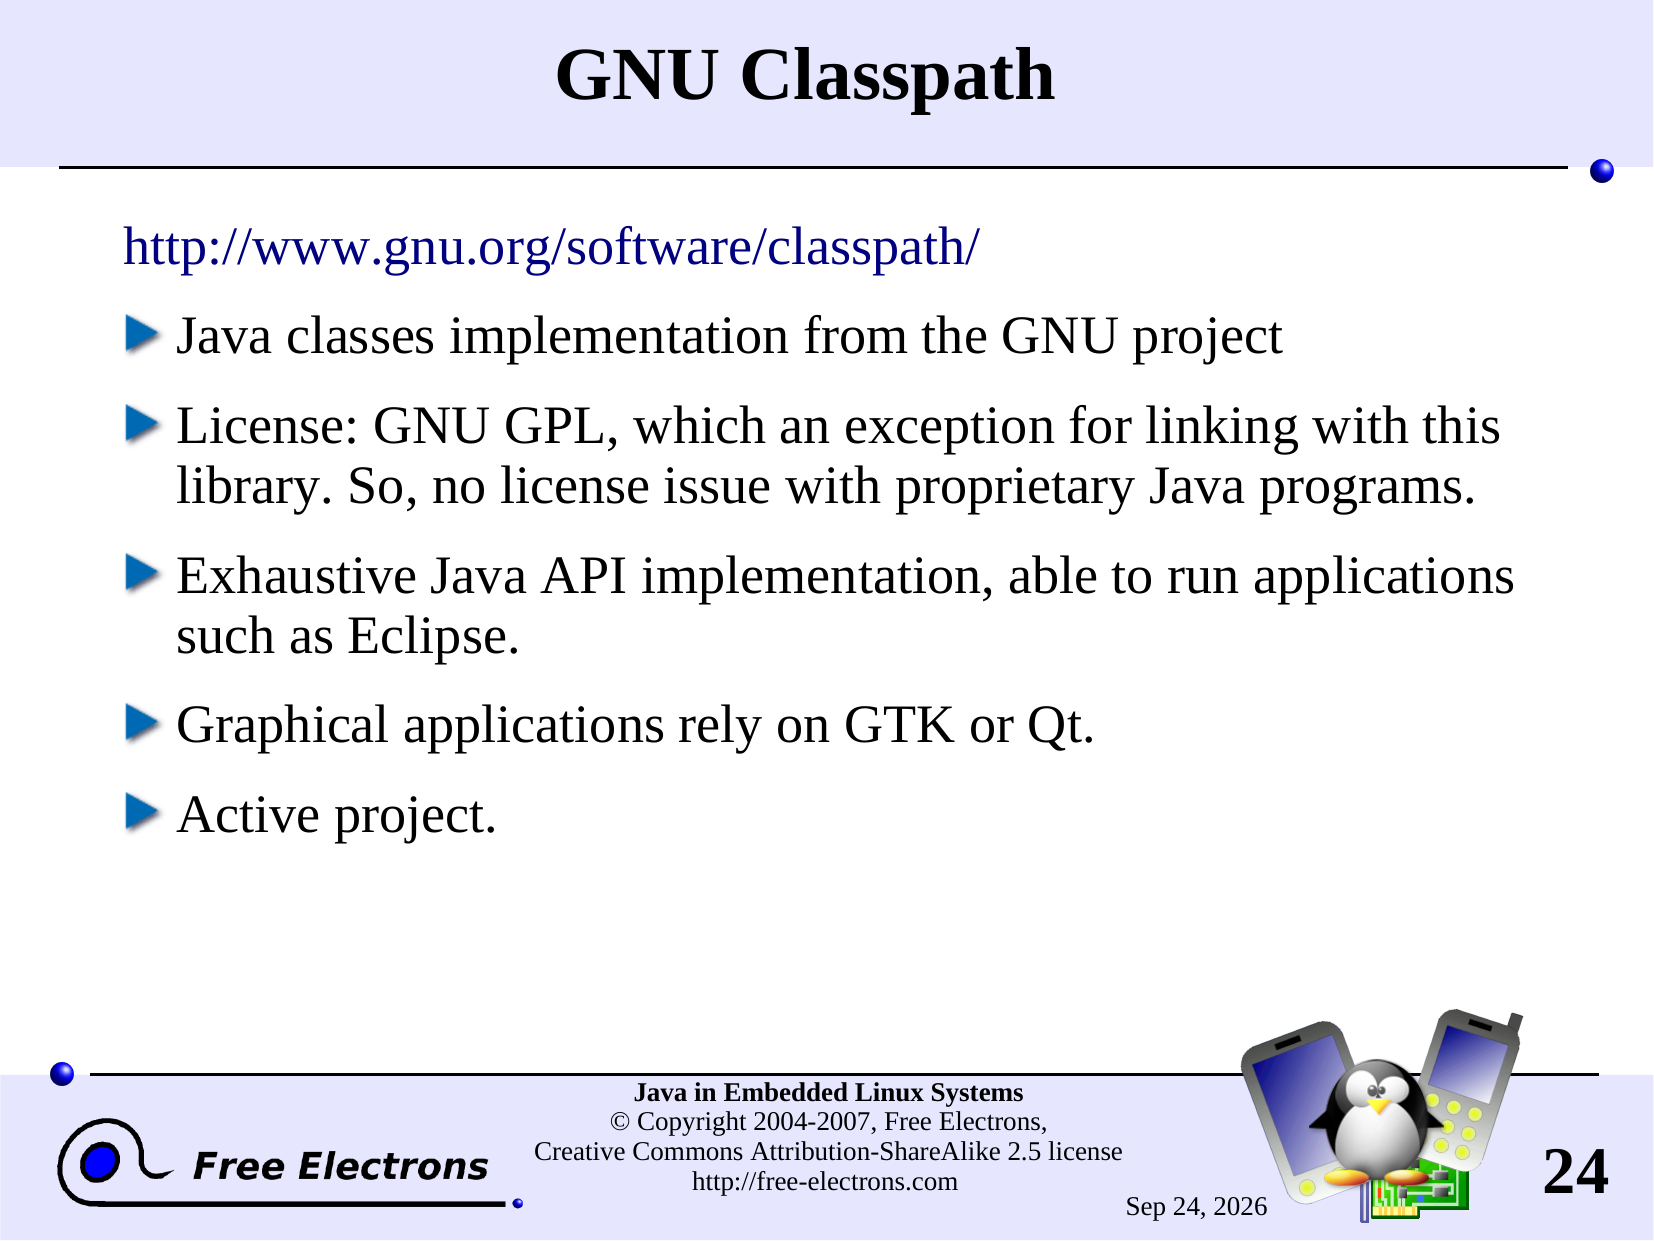

# GNU Classpath
http://www.gnu.org/software/classpath/
Java classes implementation from the GNU project
License: GNU GPL, which an exception for linking with this library. So, no license issue with proprietary Java programs.
Exhaustive Java API implementation, able to run applications such as Eclipse.
Graphical applications rely on GTK or Qt.
Active project.